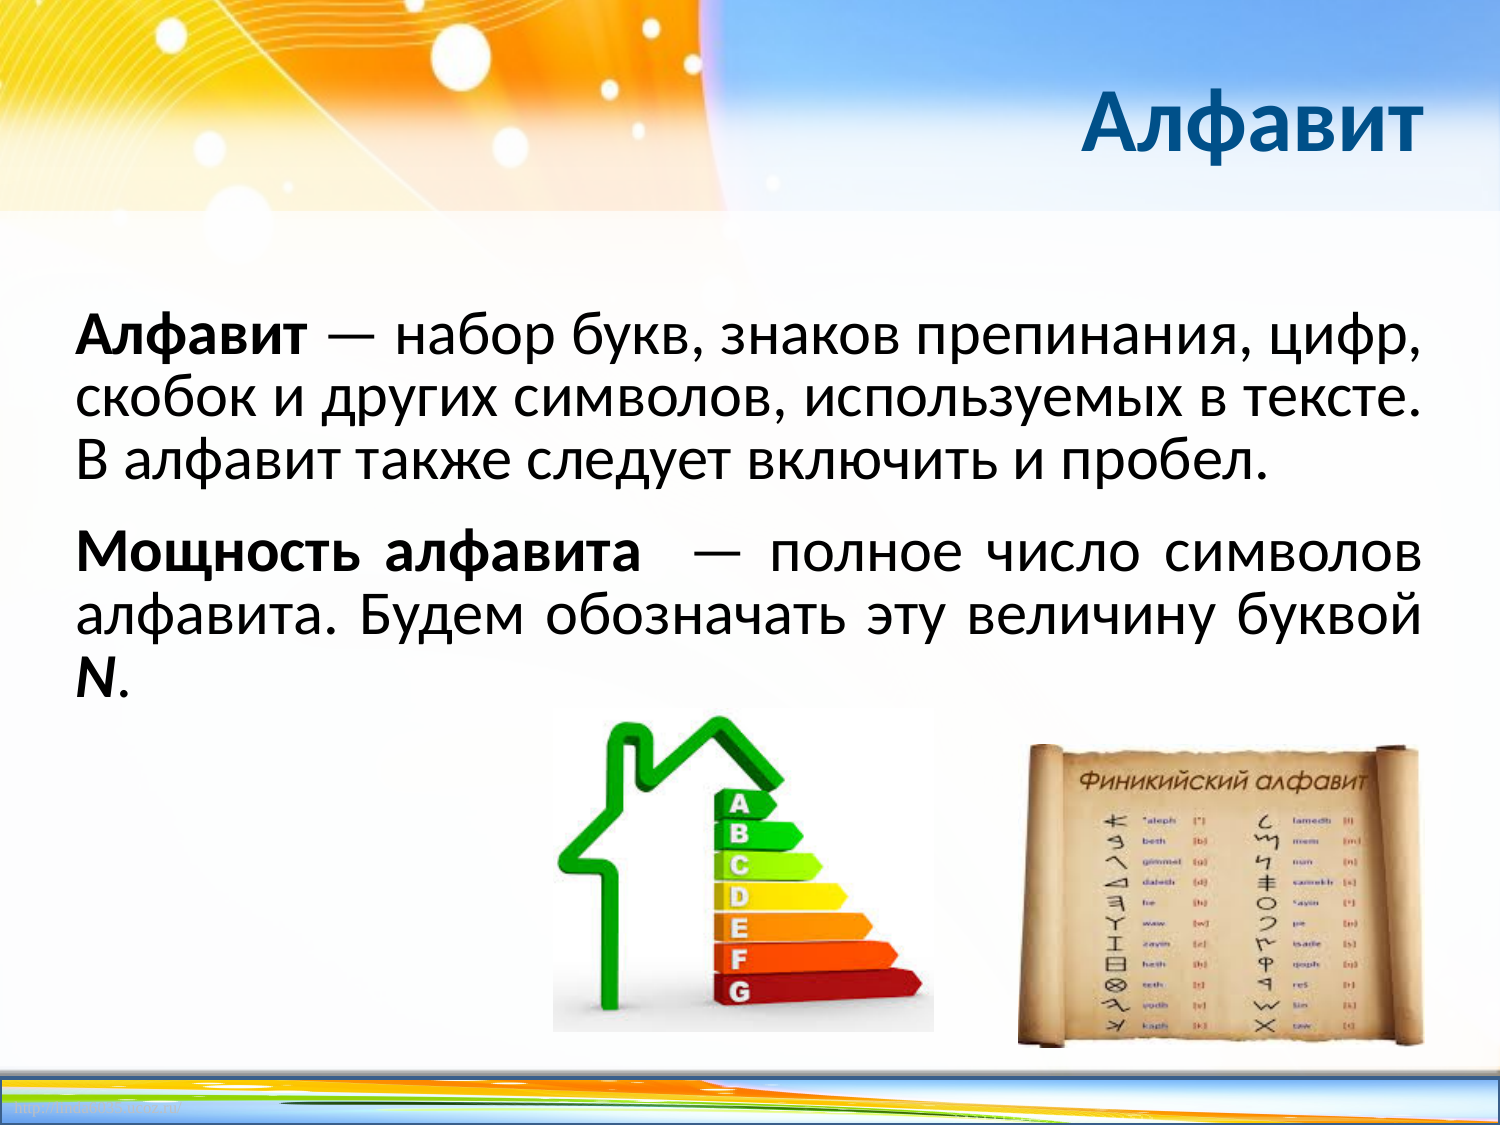

# Алфавит
Алфавит — набор букв, знаков препинания, цифр, скобок и других символов, используемых в тексте. В алфавит также следует включить и пробел.
Мощность алфавита — полное число символов алфавита. Будем обозначать эту величину буквой N.